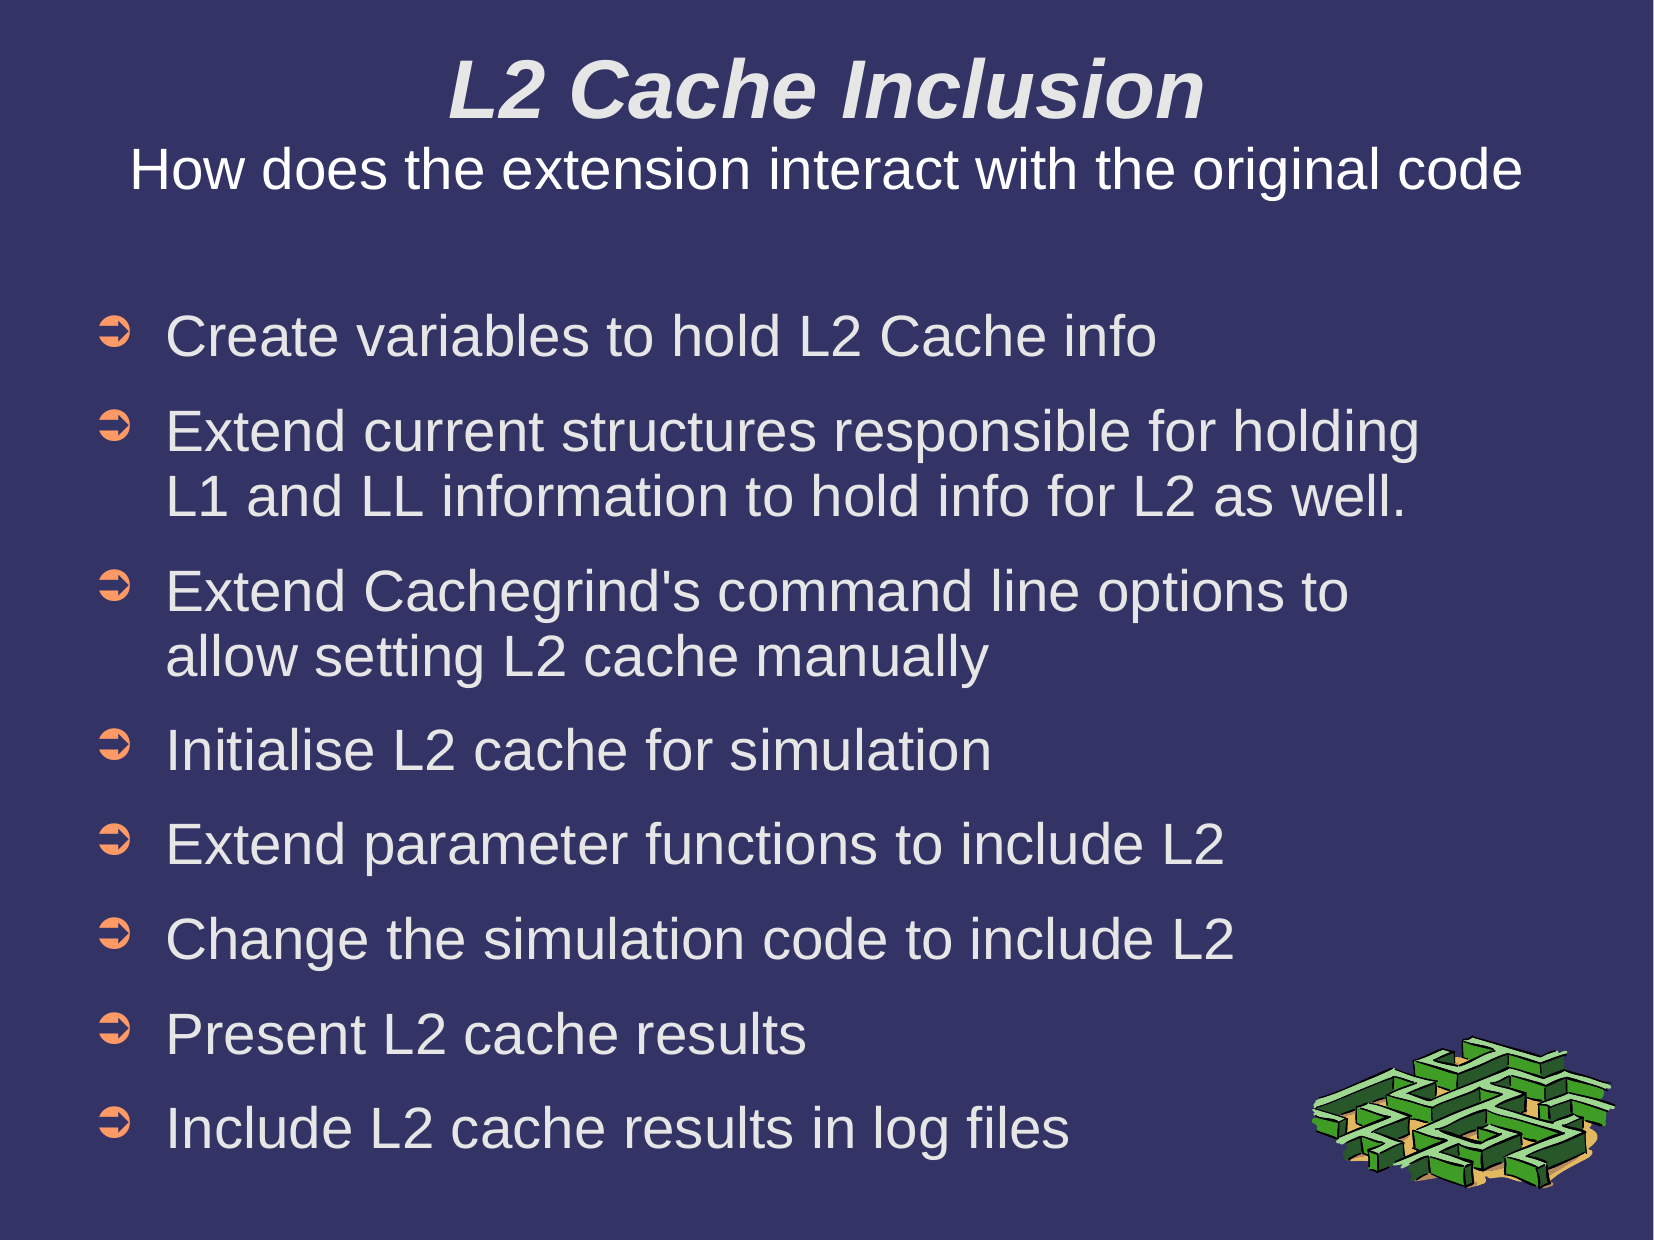

# L2 Cache Inclusion How does the extension interact with the original code
Create variables to hold L2 Cache info
Extend current structures responsible for holding L1 and LL information to hold info for L2 as well.
Extend Cachegrind's command line options to allow setting L2 cache manually
Initialise L2 cache for simulation
Extend parameter functions to include L2
Change the simulation code to include L2
Present L2 cache results
Include L2 cache results in log files